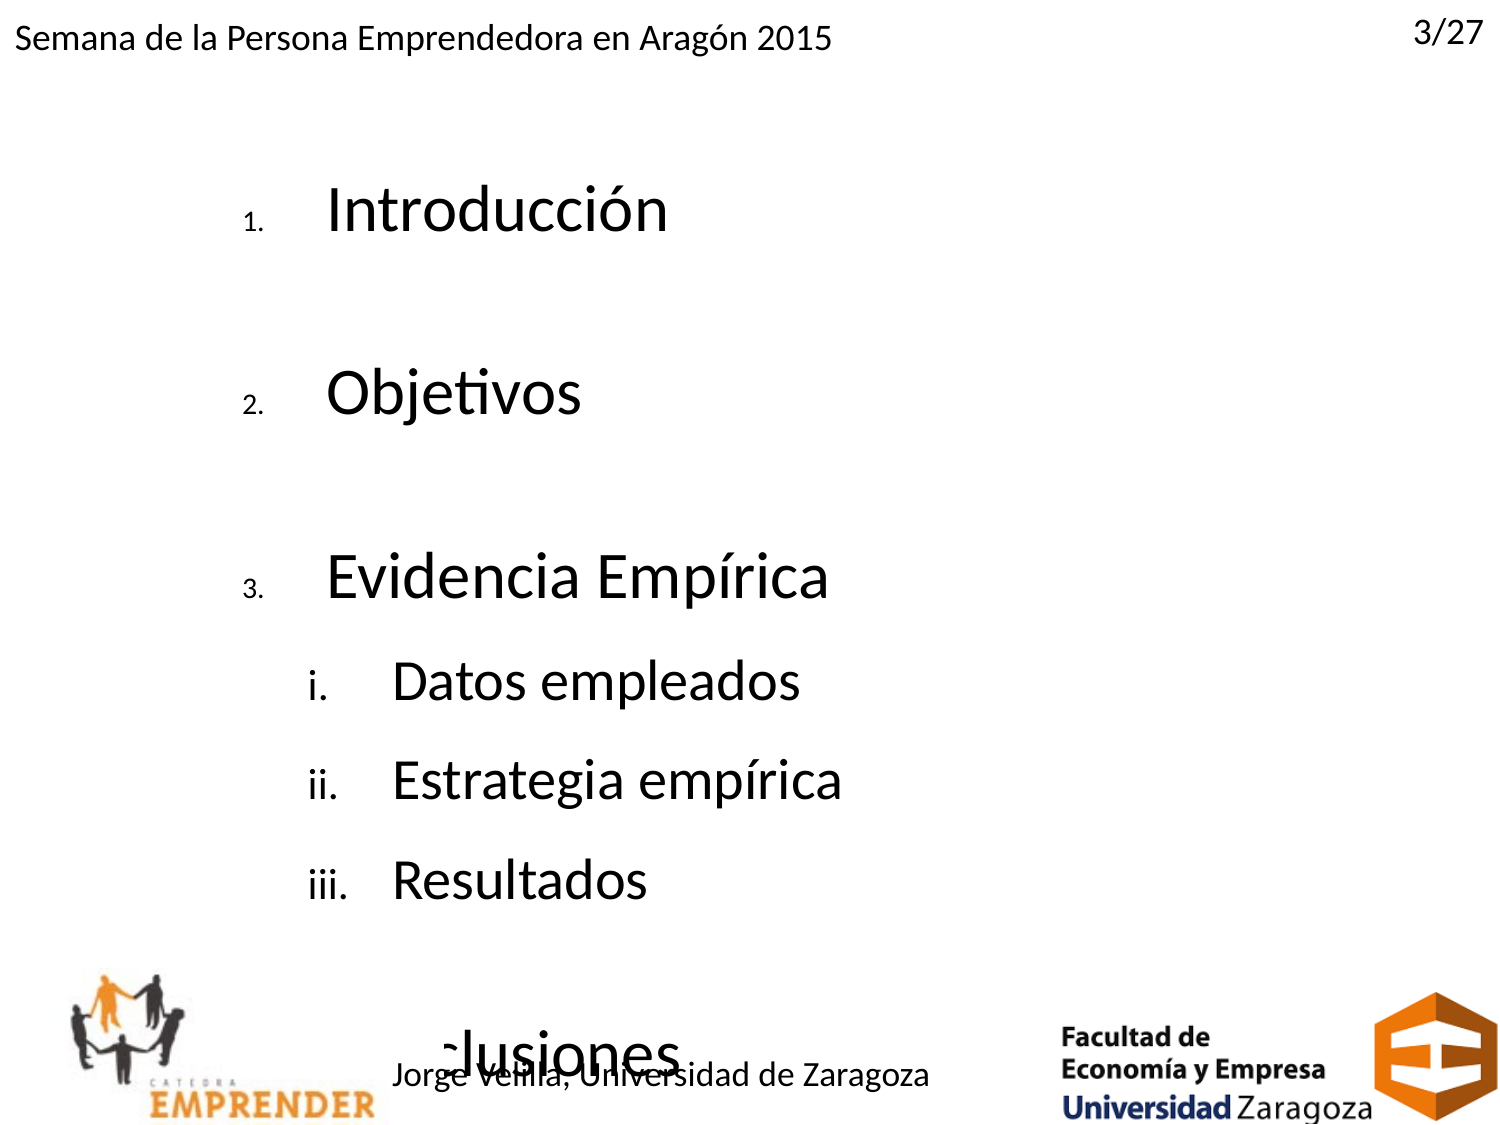

Semana de la Persona Emprendedora en Aragón 2015
# Introducción
Objetivos
Evidencia Empírica
Datos empleados
Estrategia empírica
Resultados
Conclusiones
Jorge Velilla, Universidad de Zaragoza